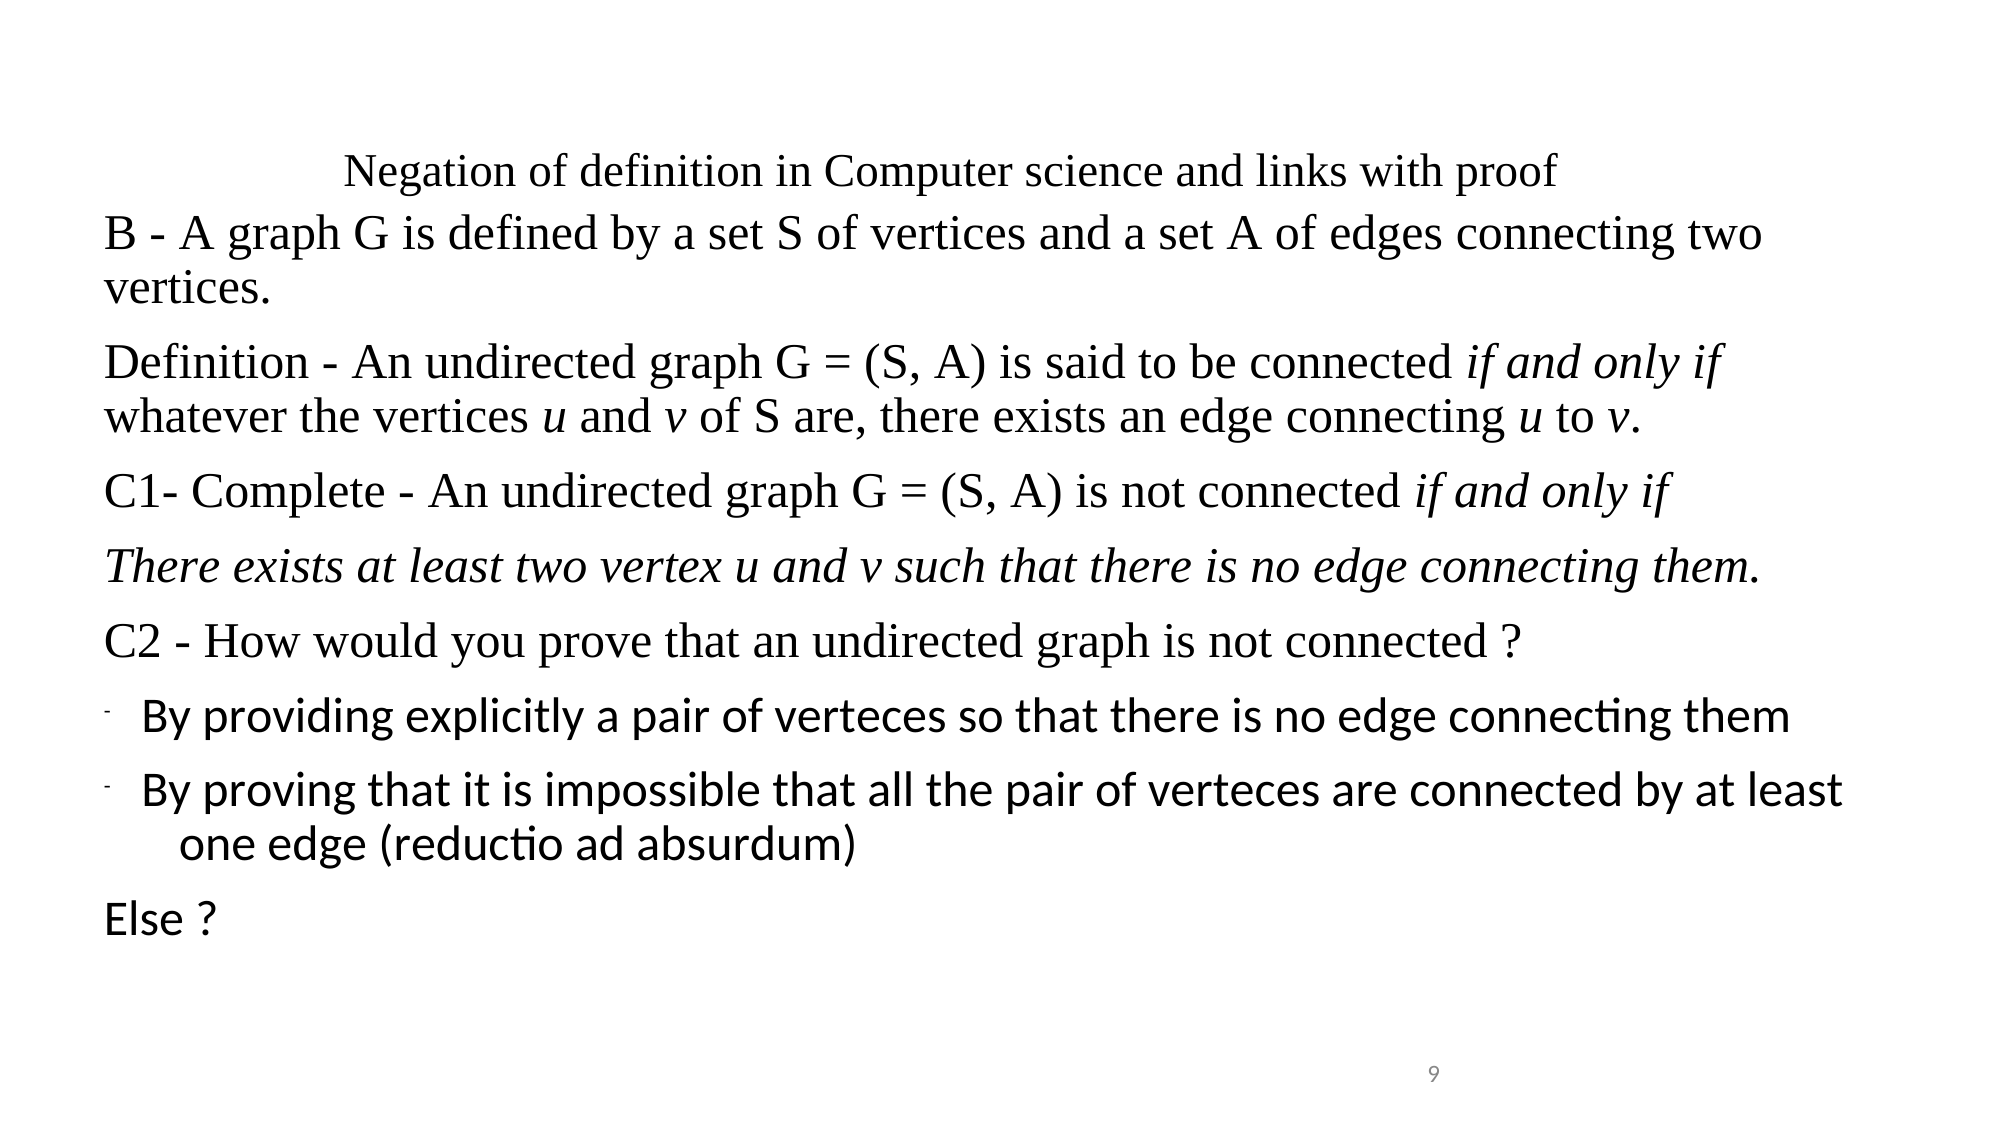

# Negation of definition in Computer science and links with proof
B - A graph G is defined by a set S of vertices and a set A of edges connecting two vertices.
Definition - An undirected graph G = (S, A) is said to be connected if and only if whatever the vertices u and v of S are, there exists an edge connecting u to v.
C1- Complete - An undirected graph G = (S, A) is not connected if and only if
There exists at least two vertex u and v such that there is no edge connecting them.
C2 - How would you prove that an undirected graph is not connected ?
By providing explicitly a pair of verteces so that there is no edge connecting them
By proving that it is impossible that all the pair of verteces are connected by at least one edge (reductio ad absurdum)
Else ?